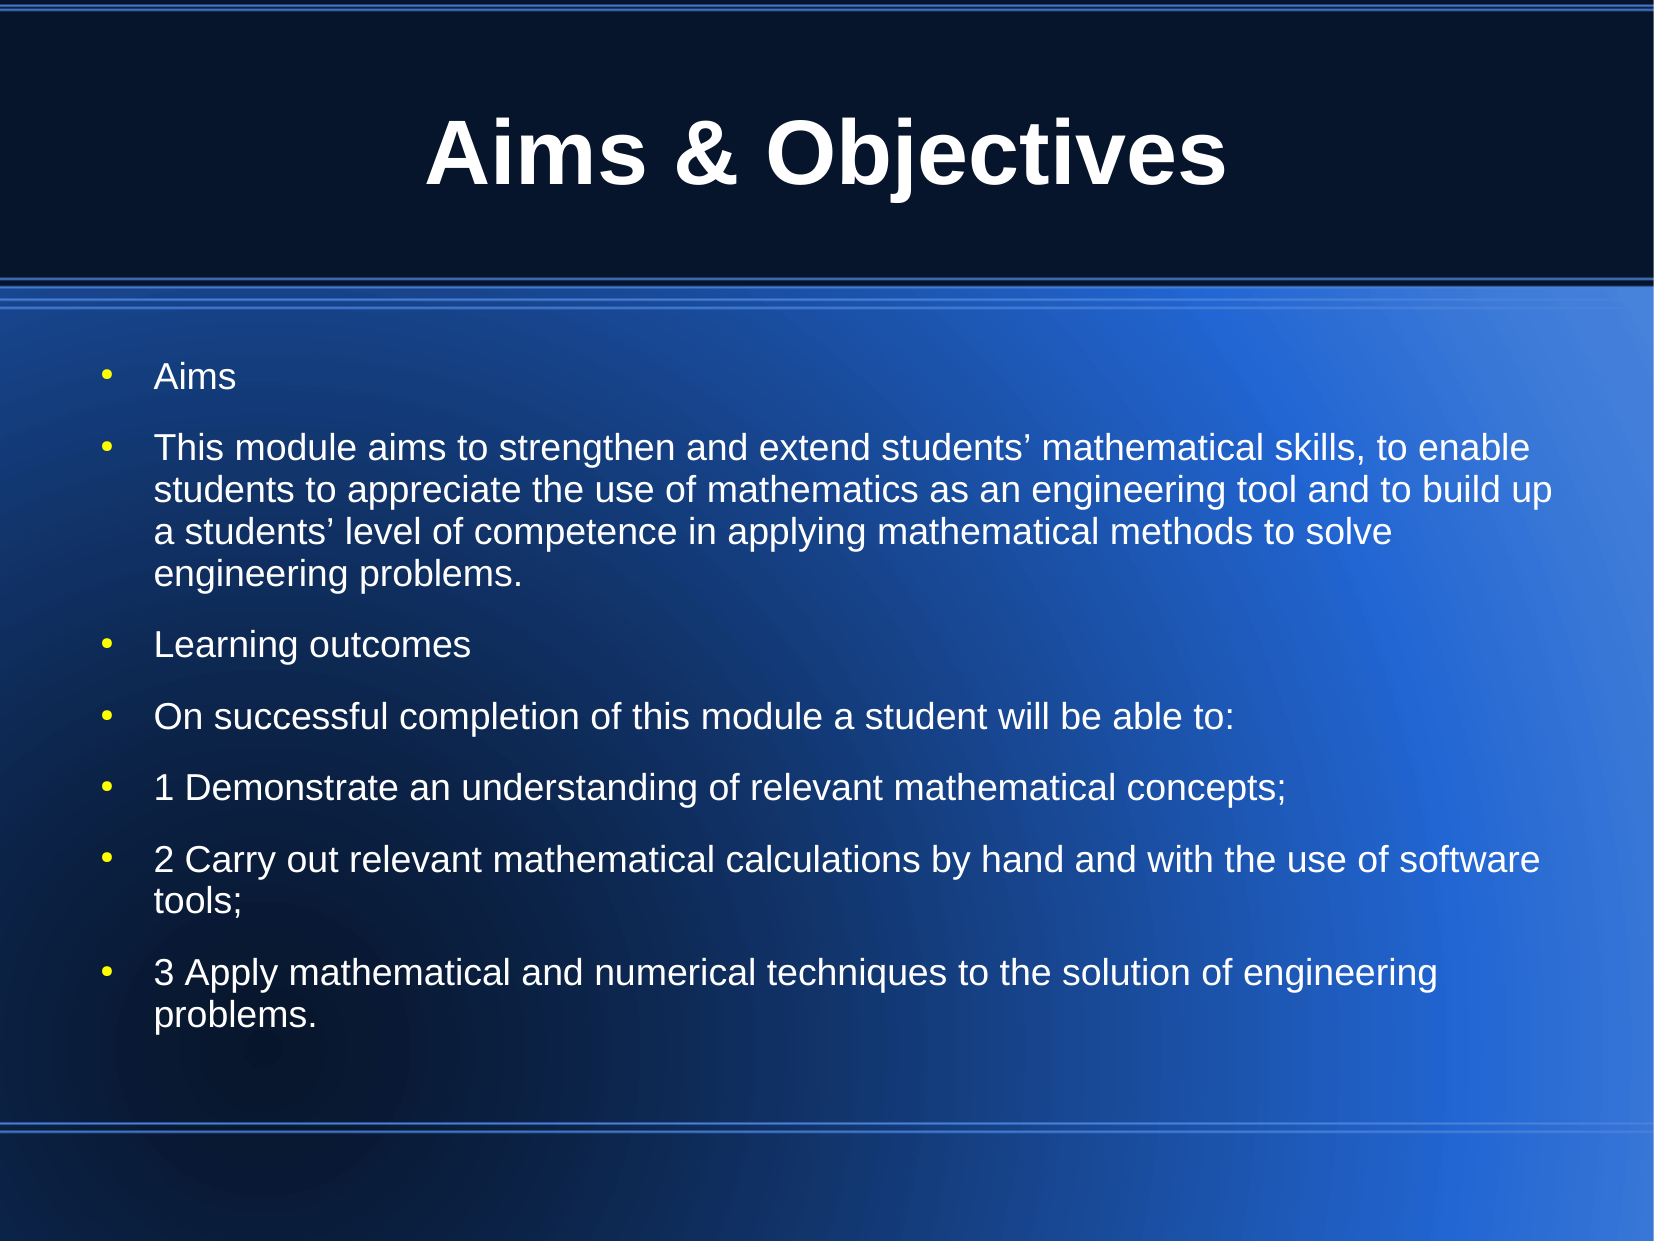

# Aims & Objectives
Aims
This module aims to strengthen and extend students’ mathematical skills, to enable students to appreciate the use of mathematics as an engineering tool and to build up a students’ level of competence in applying mathematical methods to solve engineering problems.
Learning outcomes
On successful completion of this module a student will be able to:
1 Demonstrate an understanding of relevant mathematical concepts;
2 Carry out relevant mathematical calculations by hand and with the use of software tools;
3 Apply mathematical and numerical techniques to the solution of engineering problems.